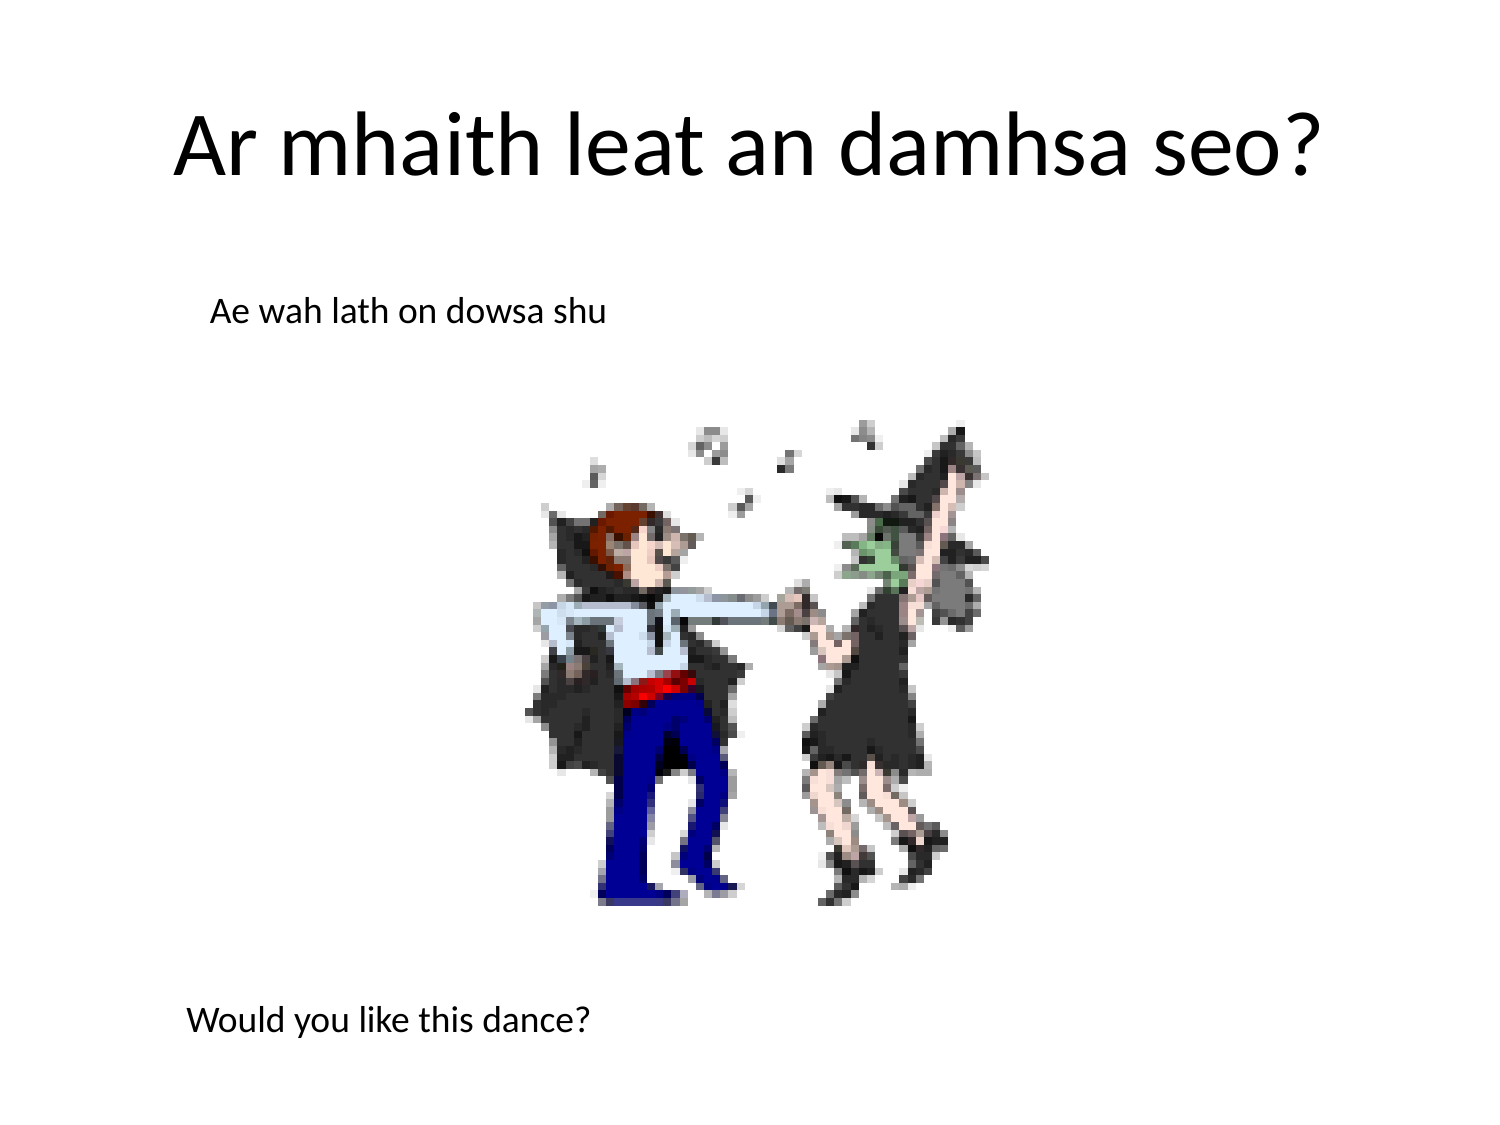

# Ar mhaith leat an damhsa seo?
Ae wah lath on dowsa shu
Would you like this dance?